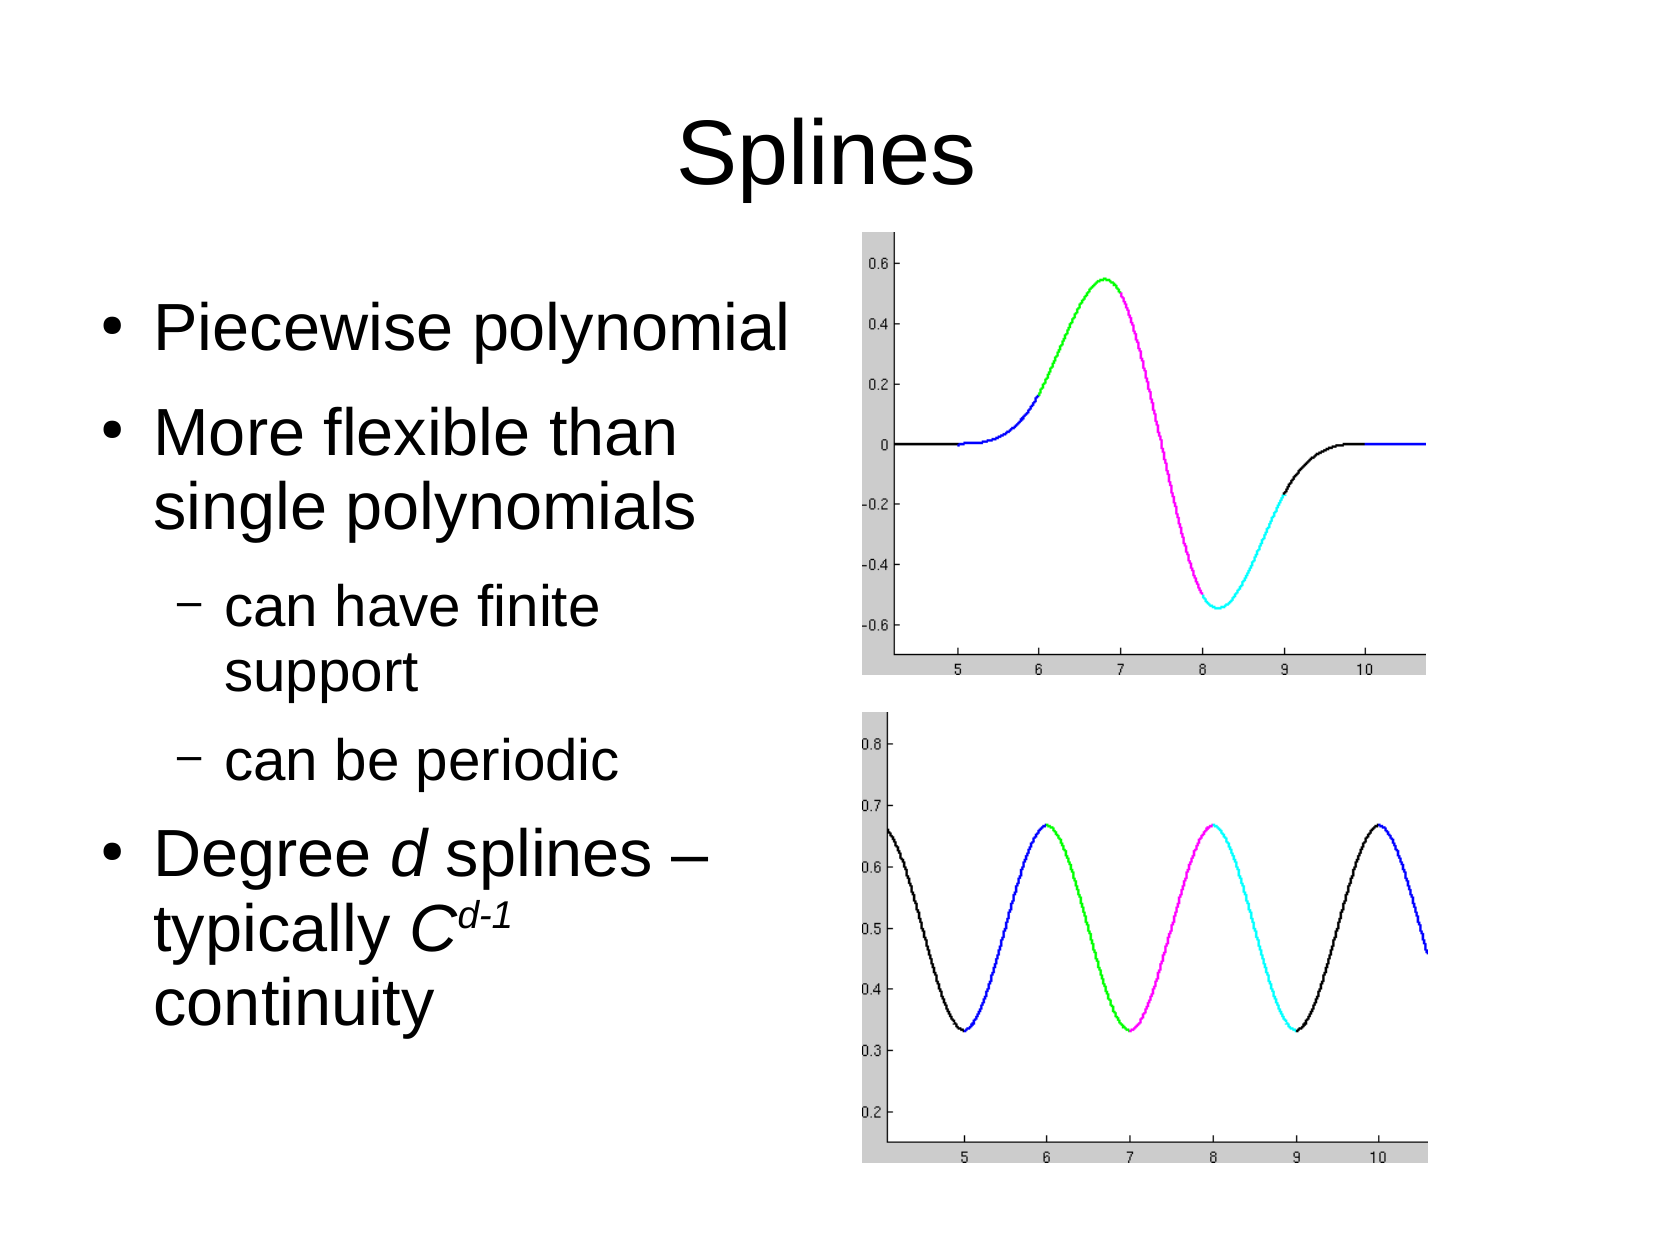

# Splines
Piecewise polynomial
More flexible than single polynomials
can have finite support
can be periodic
Degree d splines – typically Cd-1 continuity